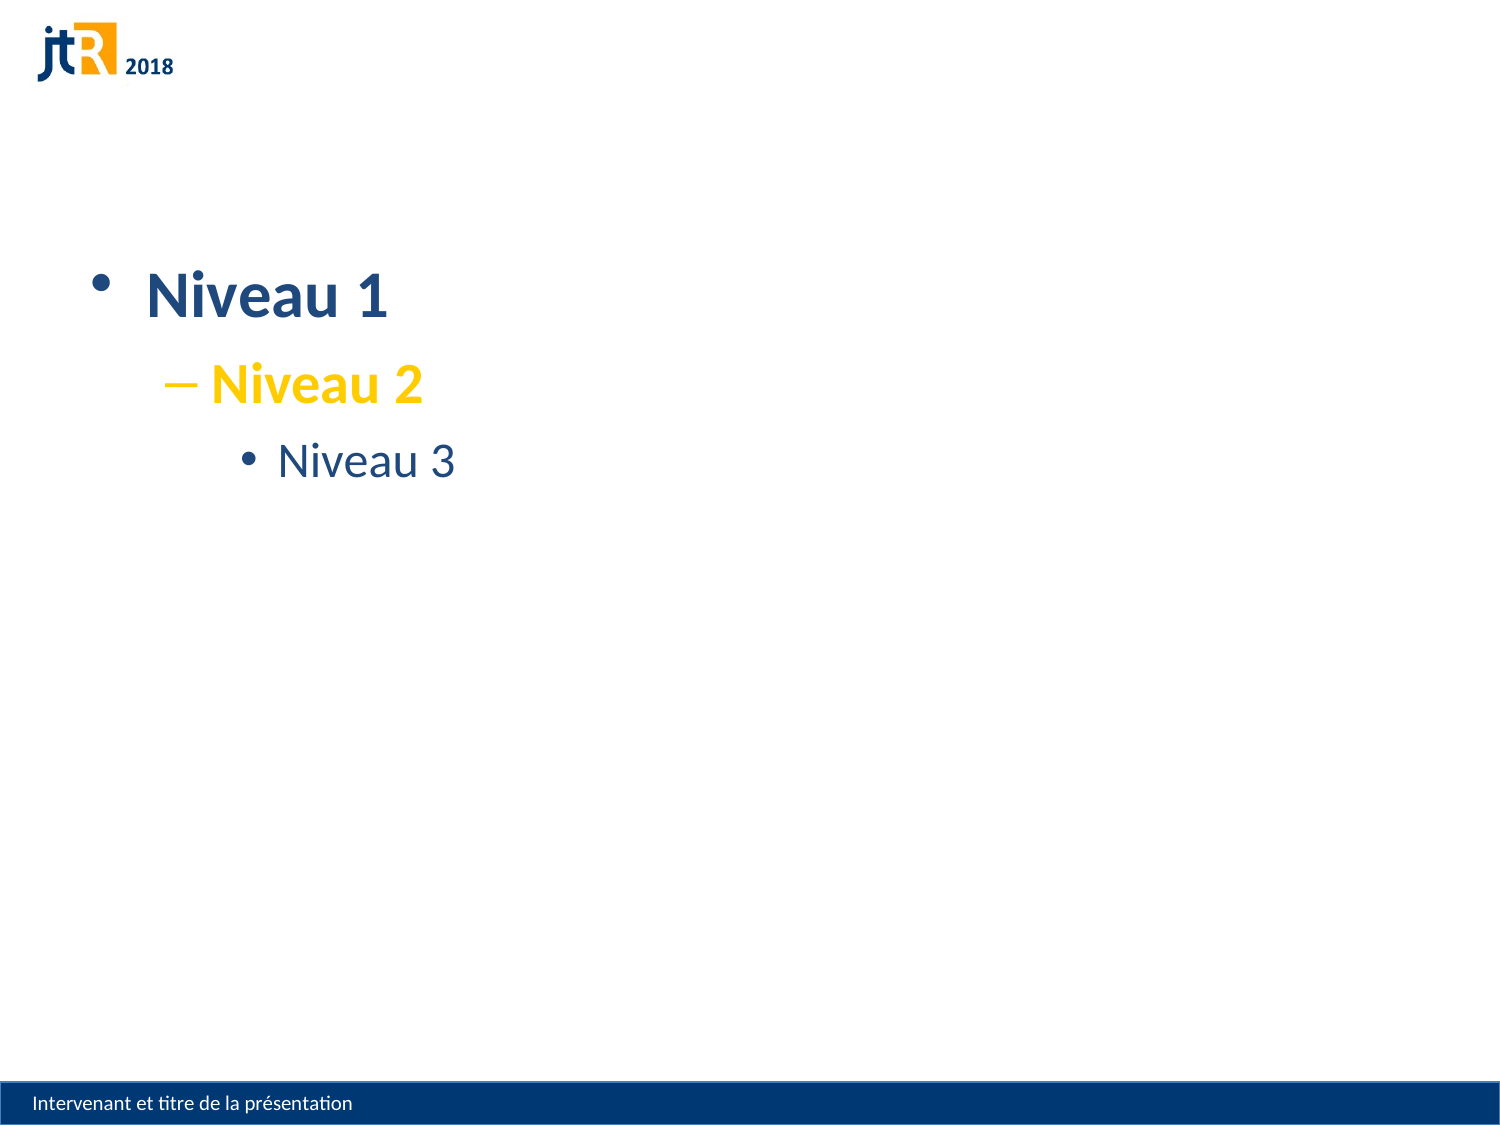

#
Niveau 1
Niveau 2
Niveau 3